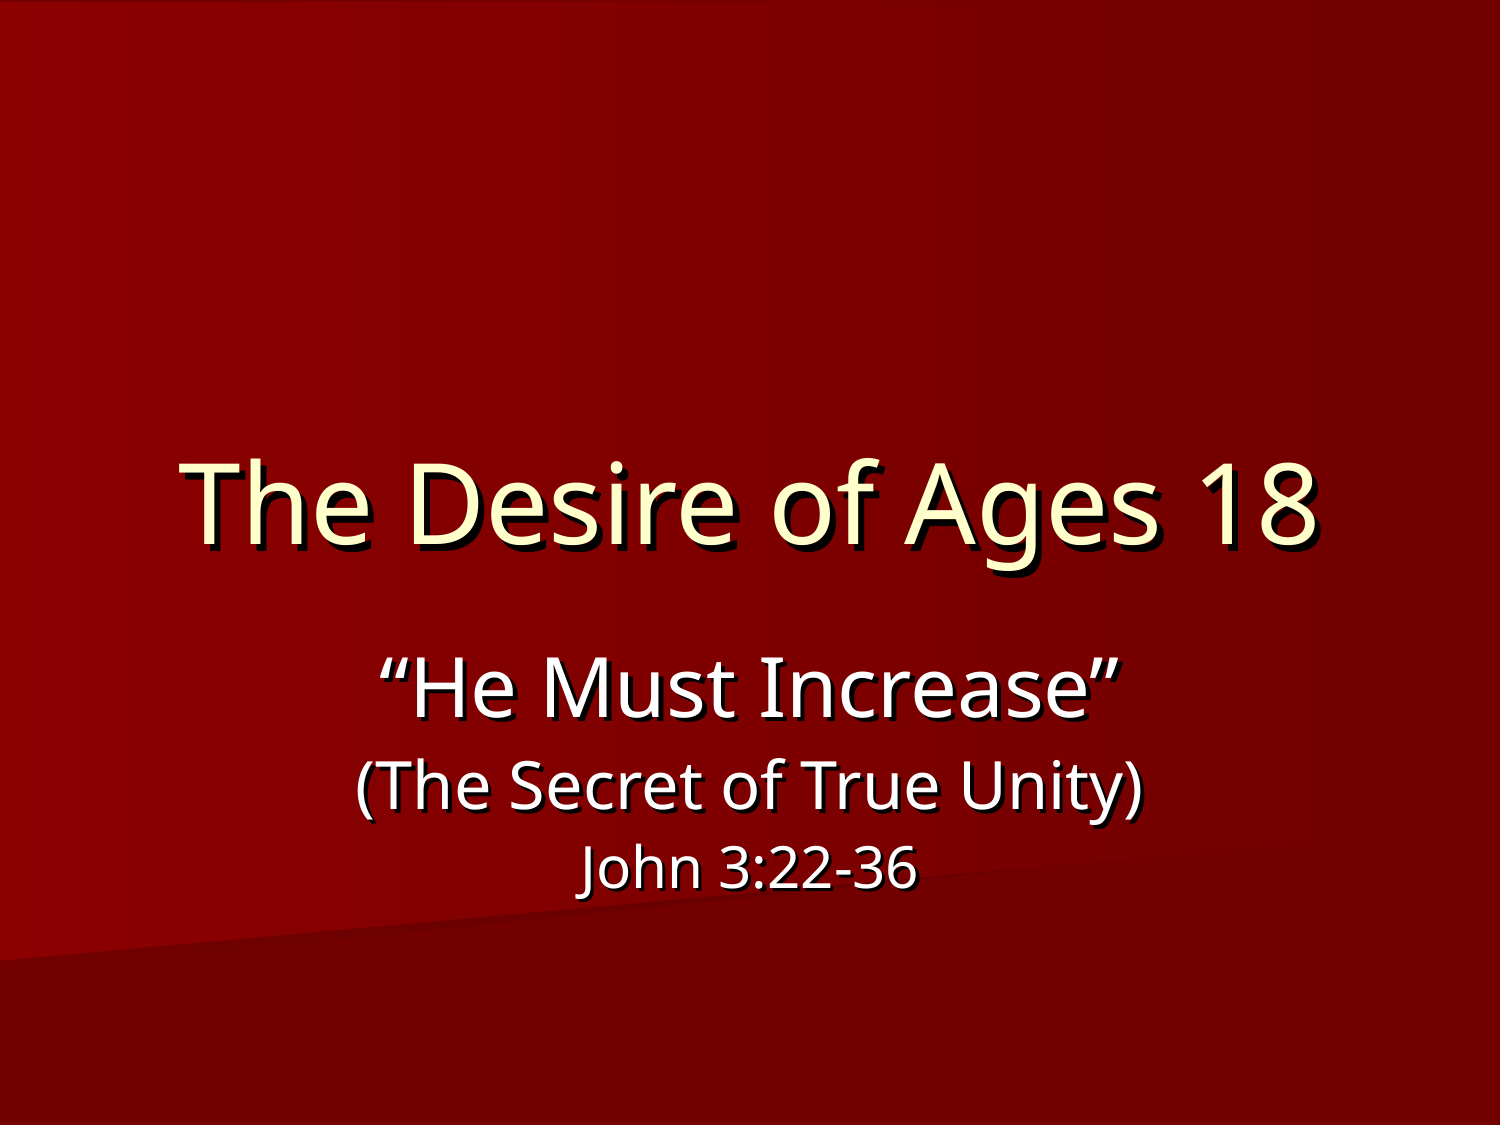

# The Desire of Ages 18
“He Must Increase”
(The Secret of True Unity)
John 3:22-36